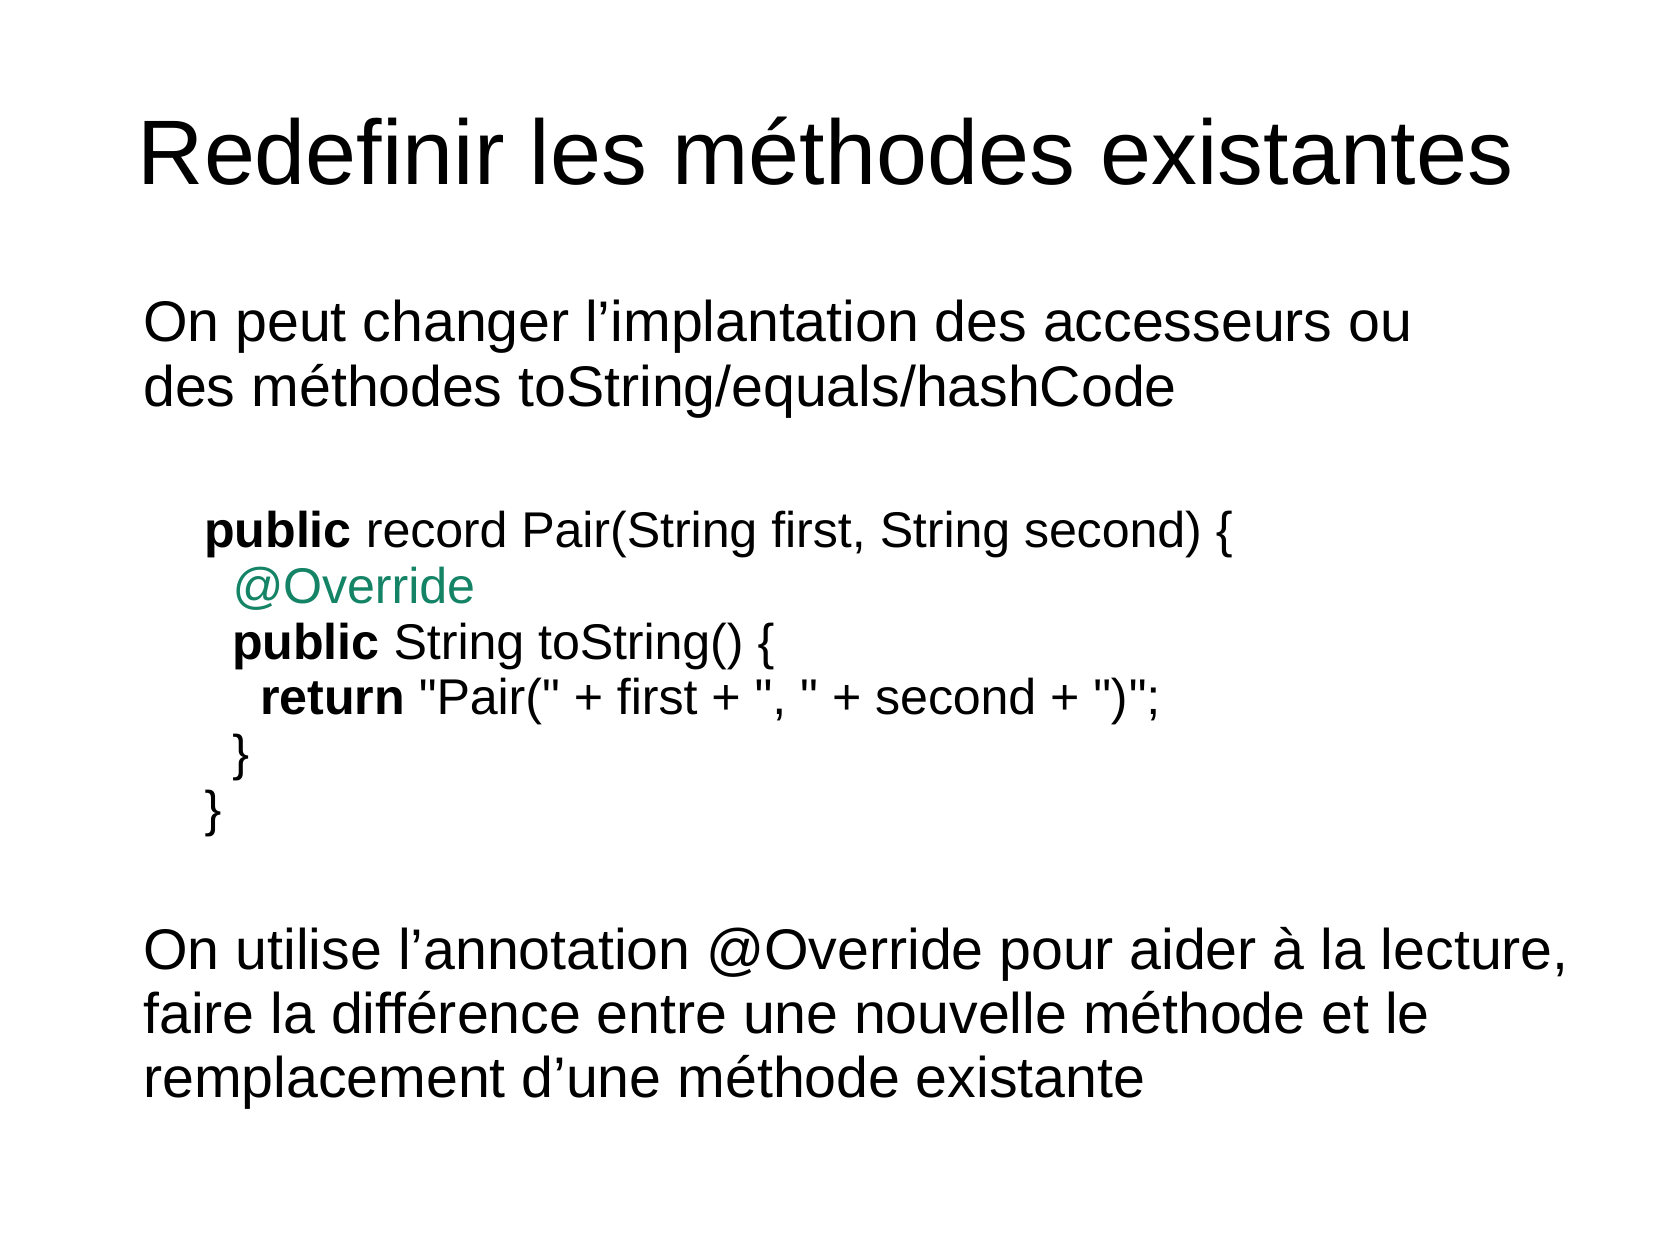

# Redefinir les méthodes existantes
On peut changer l’implantation des accesseurs ou
des méthodes toString/equals/hashCode
public record Pair(String first, String second) {
 @Override
 public String toString() {
 return "Pair(" + first + ", " + second + ")";
 }
}
On utilise l’annotation @Override pour aider à la lecture, faire la différence entre une nouvelle méthode et le remplacement d’une méthode existante